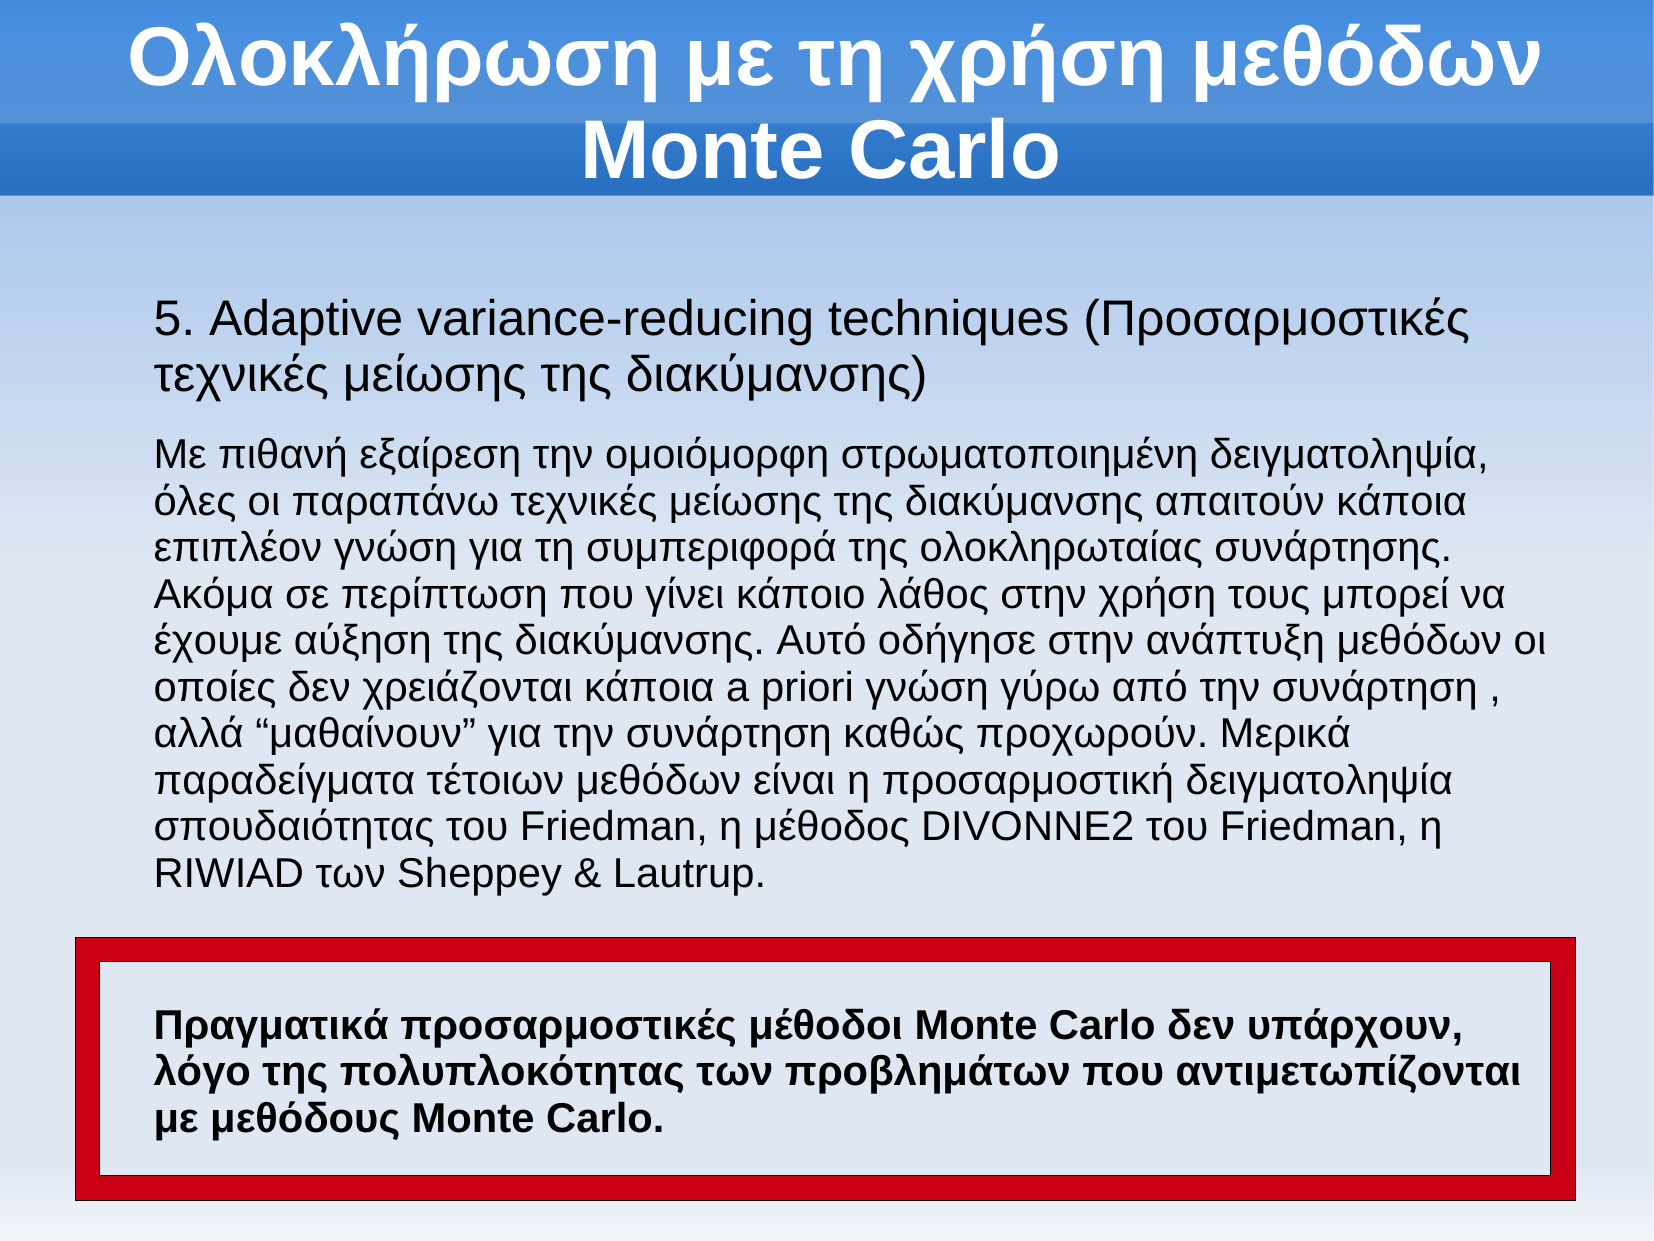

# Ολοκλήρωση με τη χρήση μεθόδων Monte Carlo
5. Adaptive variance-reducing techniques (Προσαρμοστικές τεχνικές μείωσης της διακύμανσης)
Με πιθανή εξαίρεση την ομοιόμορφη στρωματοποιημένη δειγματοληψία, όλες οι παραπάνω τεχνικές μείωσης της διακύμανσης απαιτούν κάποια επιπλέον γνώση για τη συμπεριφορά της ολοκληρωταίας συνάρτησης. Ακόμα σε περίπτωση που γίνει κάποιο λάθος στην χρήση τους μπορεί να έχουμε αύξηση της διακύμανσης. Αυτό οδήγησε στην ανάπτυξη μεθόδων οι οποίες δεν χρειάζονται κάποια a priori γνώση γύρω από την συνάρτηση , αλλά “μαθαίνουν” για την συνάρτηση καθώς προχωρούν. Μερικά παραδείγματα τέτοιων μεθόδων είναι η προσαρμοστική δειγματοληψία σπουδαιότητας του Friedman, η μέθοδος DIVONNE2 του Friedman, η RIWIAD των Sheppey & Lautrup.
Πραγματικά προσαρμοστικές μέθοδοι Monte Carlo δεν υπάρχουν, λόγο της πολυπλοκότητας των προβλημάτων που αντιμετωπίζονται με μεθόδους Monte Carlo.